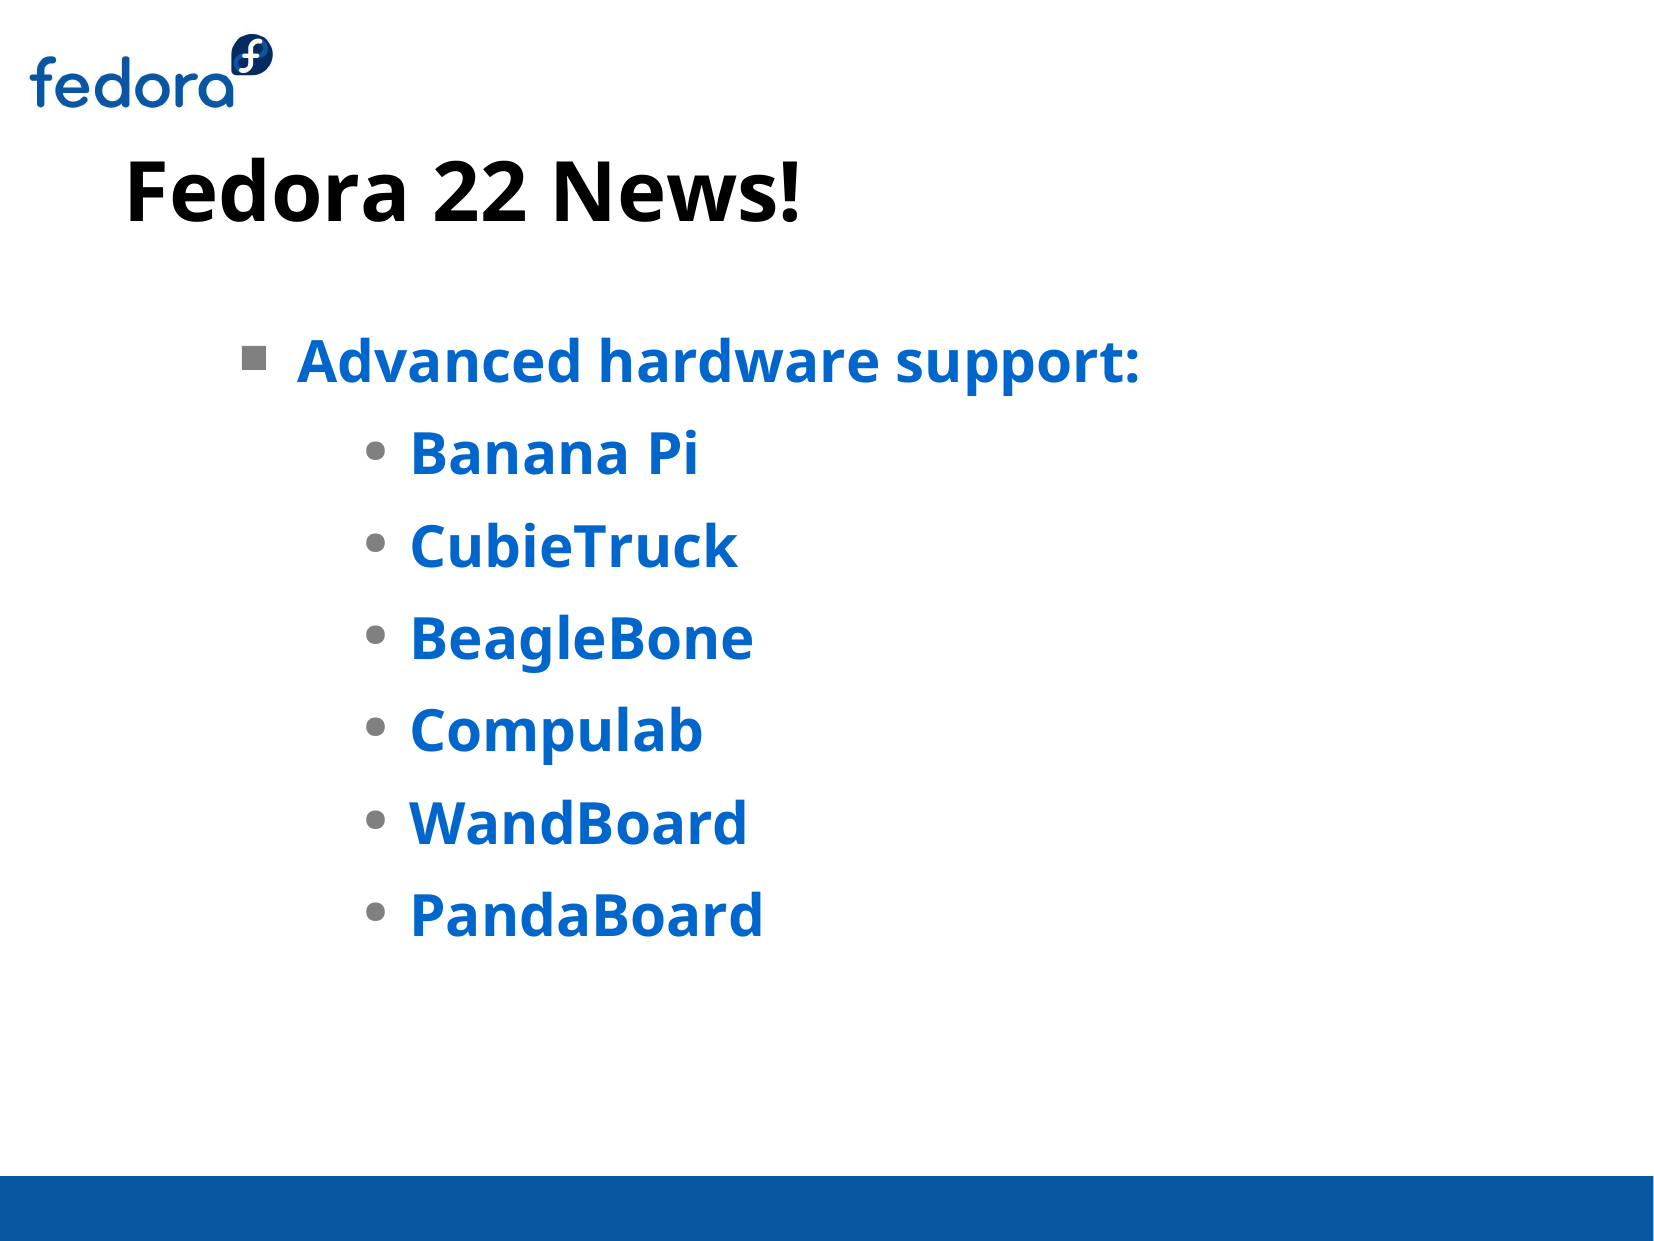

# Fedora 22 News!
Advanced hardware support:
Banana Pi
CubieTruck
BeagleBone
Compulab
WandBoard
PandaBoard